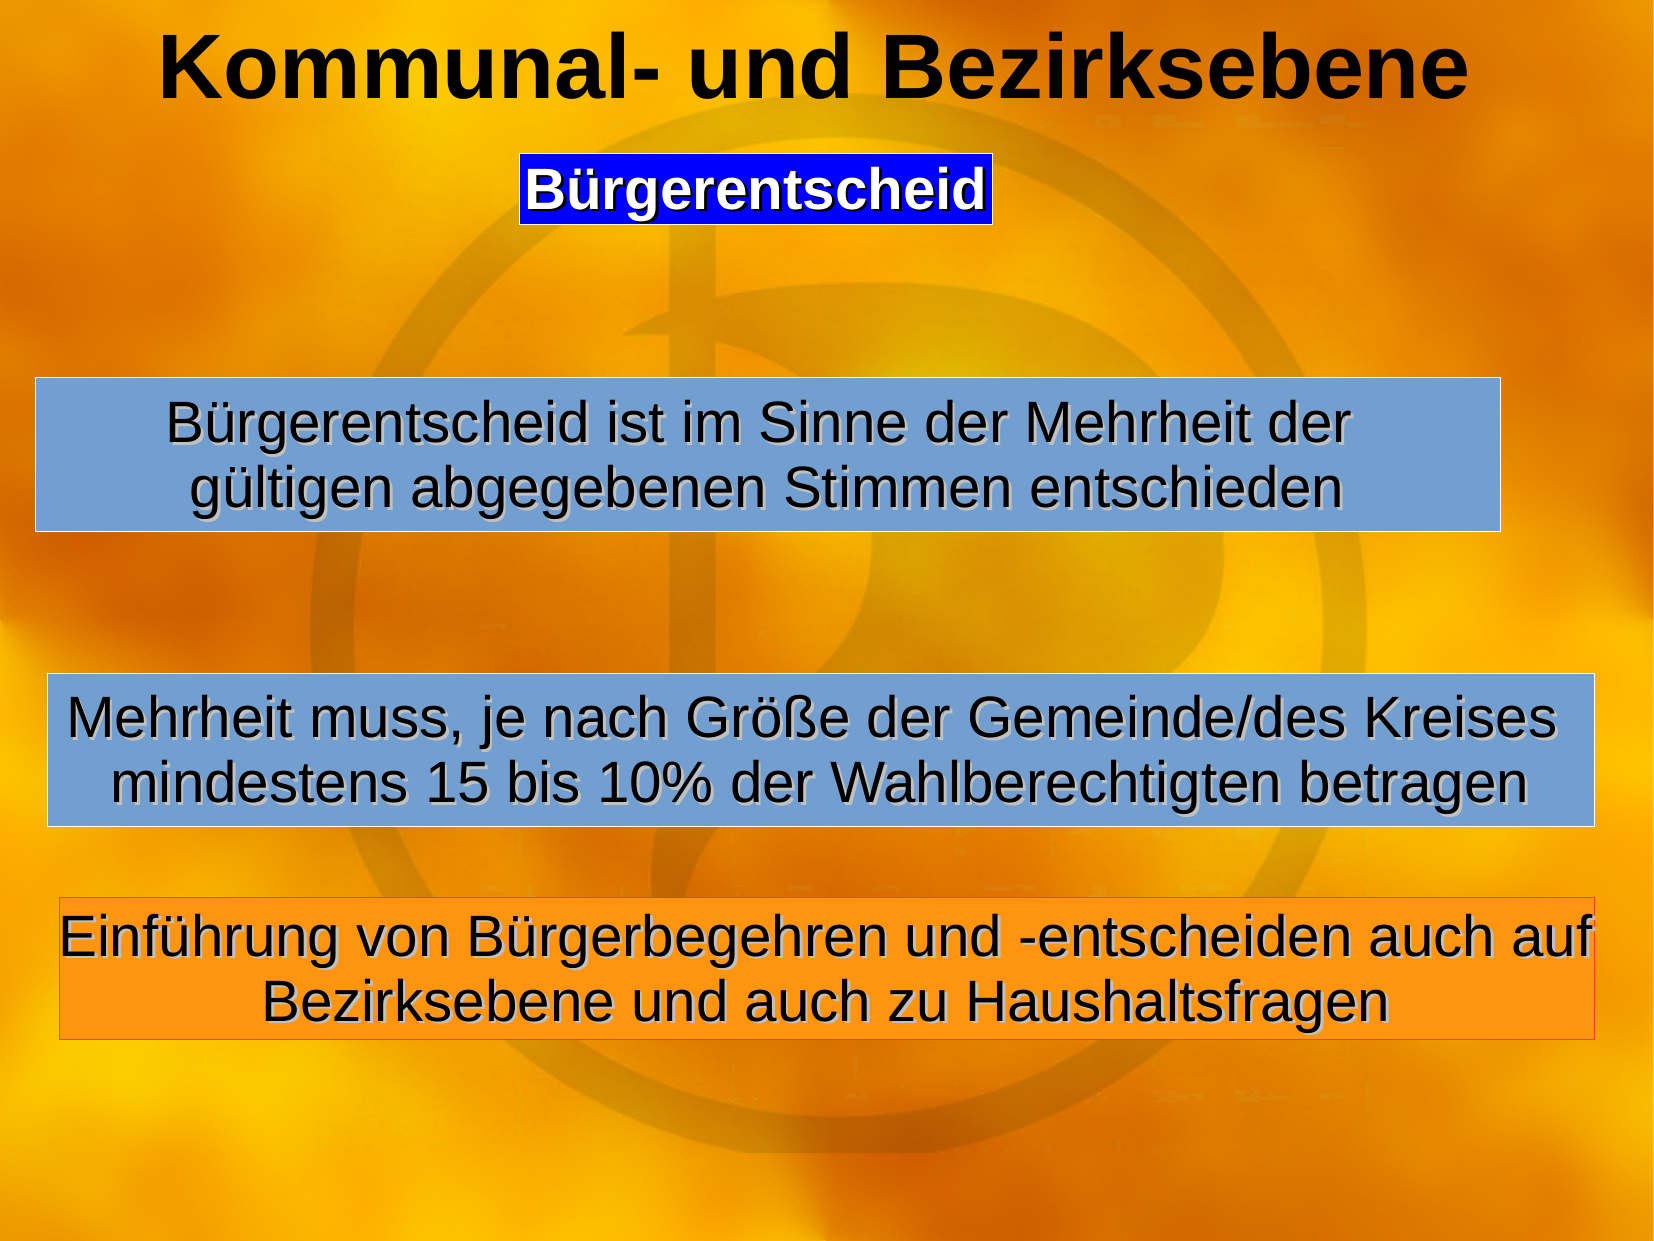

# Kommunal- und Bezirksebene
Bürgerentscheid
Bürgerentscheid ist im Sinne der Mehrheit der
gültigen abgegebenen Stimmen entschieden
Mehrheit muss, je nach Größe der Gemeinde/des Kreises
mindestens 15 bis 10% der Wahlberechtigten betragen
Einführung von Bürgerbegehren und -entscheiden auch auf
Bezirksebene und auch zu Haushaltsfragen